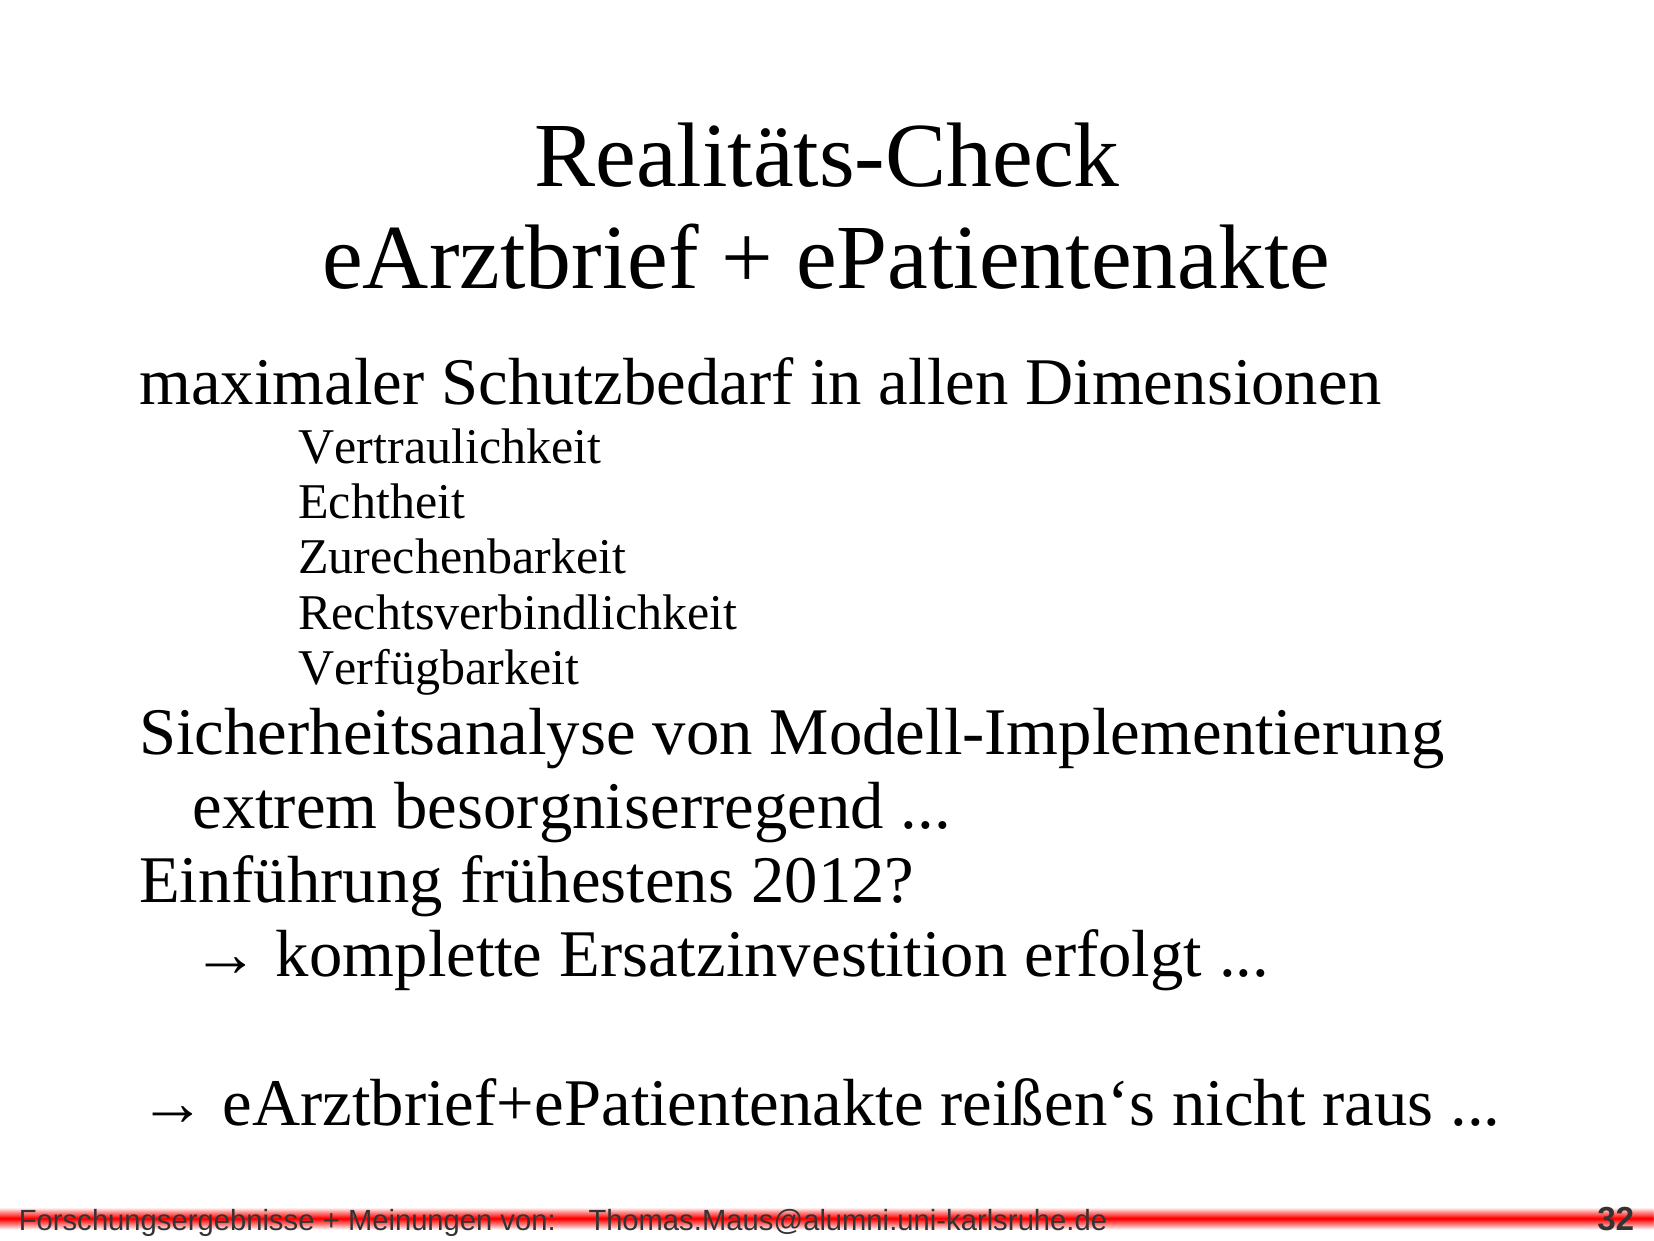

# Realitäts-Check eArztbrief + ePatientenakte
maximaler Schutzbedarf in allen Dimensionen
Vertraulichkeit
Echtheit
Zurechenbarkeit
Rechtsverbindlichkeit
Verfügbarkeit
Sicherheitsanalyse von Modell-Implementierung extrem besorgniserregend ...
Einführung frühestens 2012?
→ komplette Ersatzinvestition erfolgt ...
→ eArztbrief+ePatientenakte reißen‘s nicht raus ...